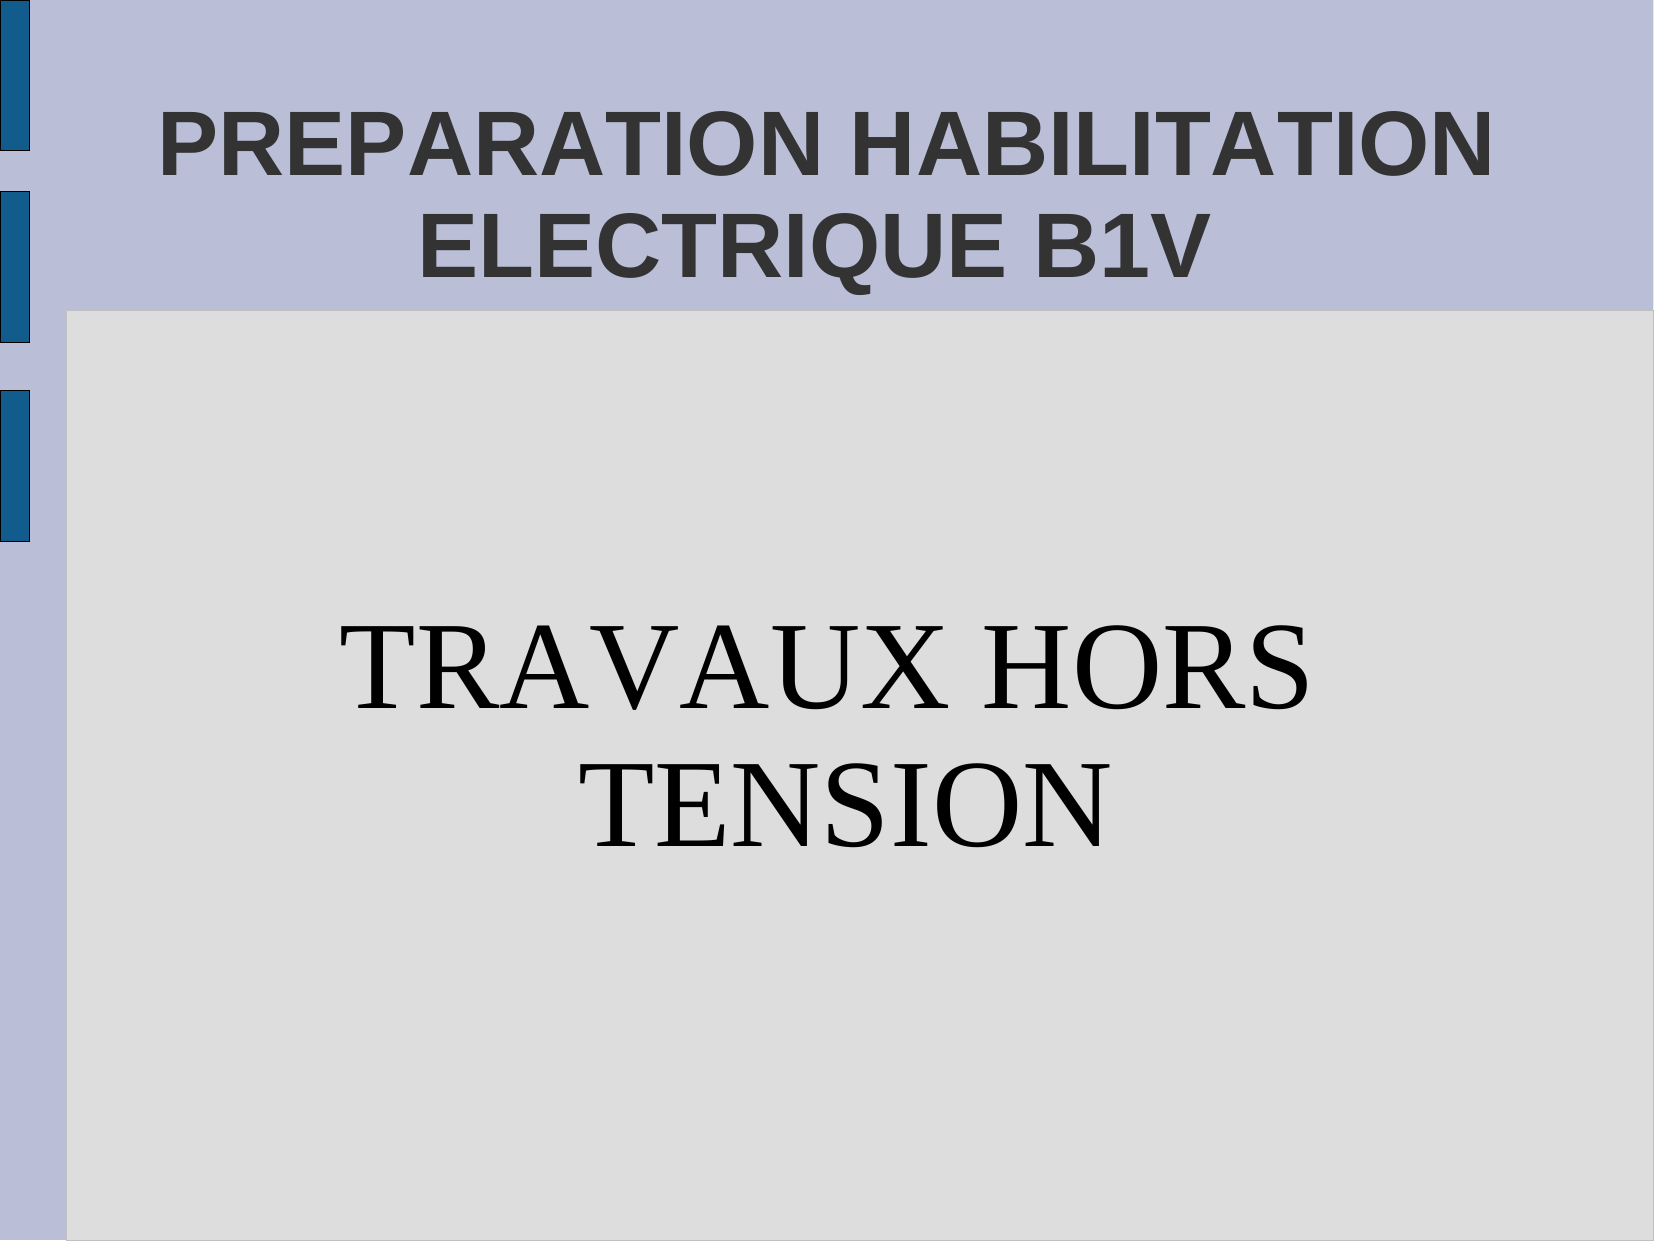

# PREPARATION HABILITATION ELECTRIQUE B1V
TRAVAUX HORS TENSION